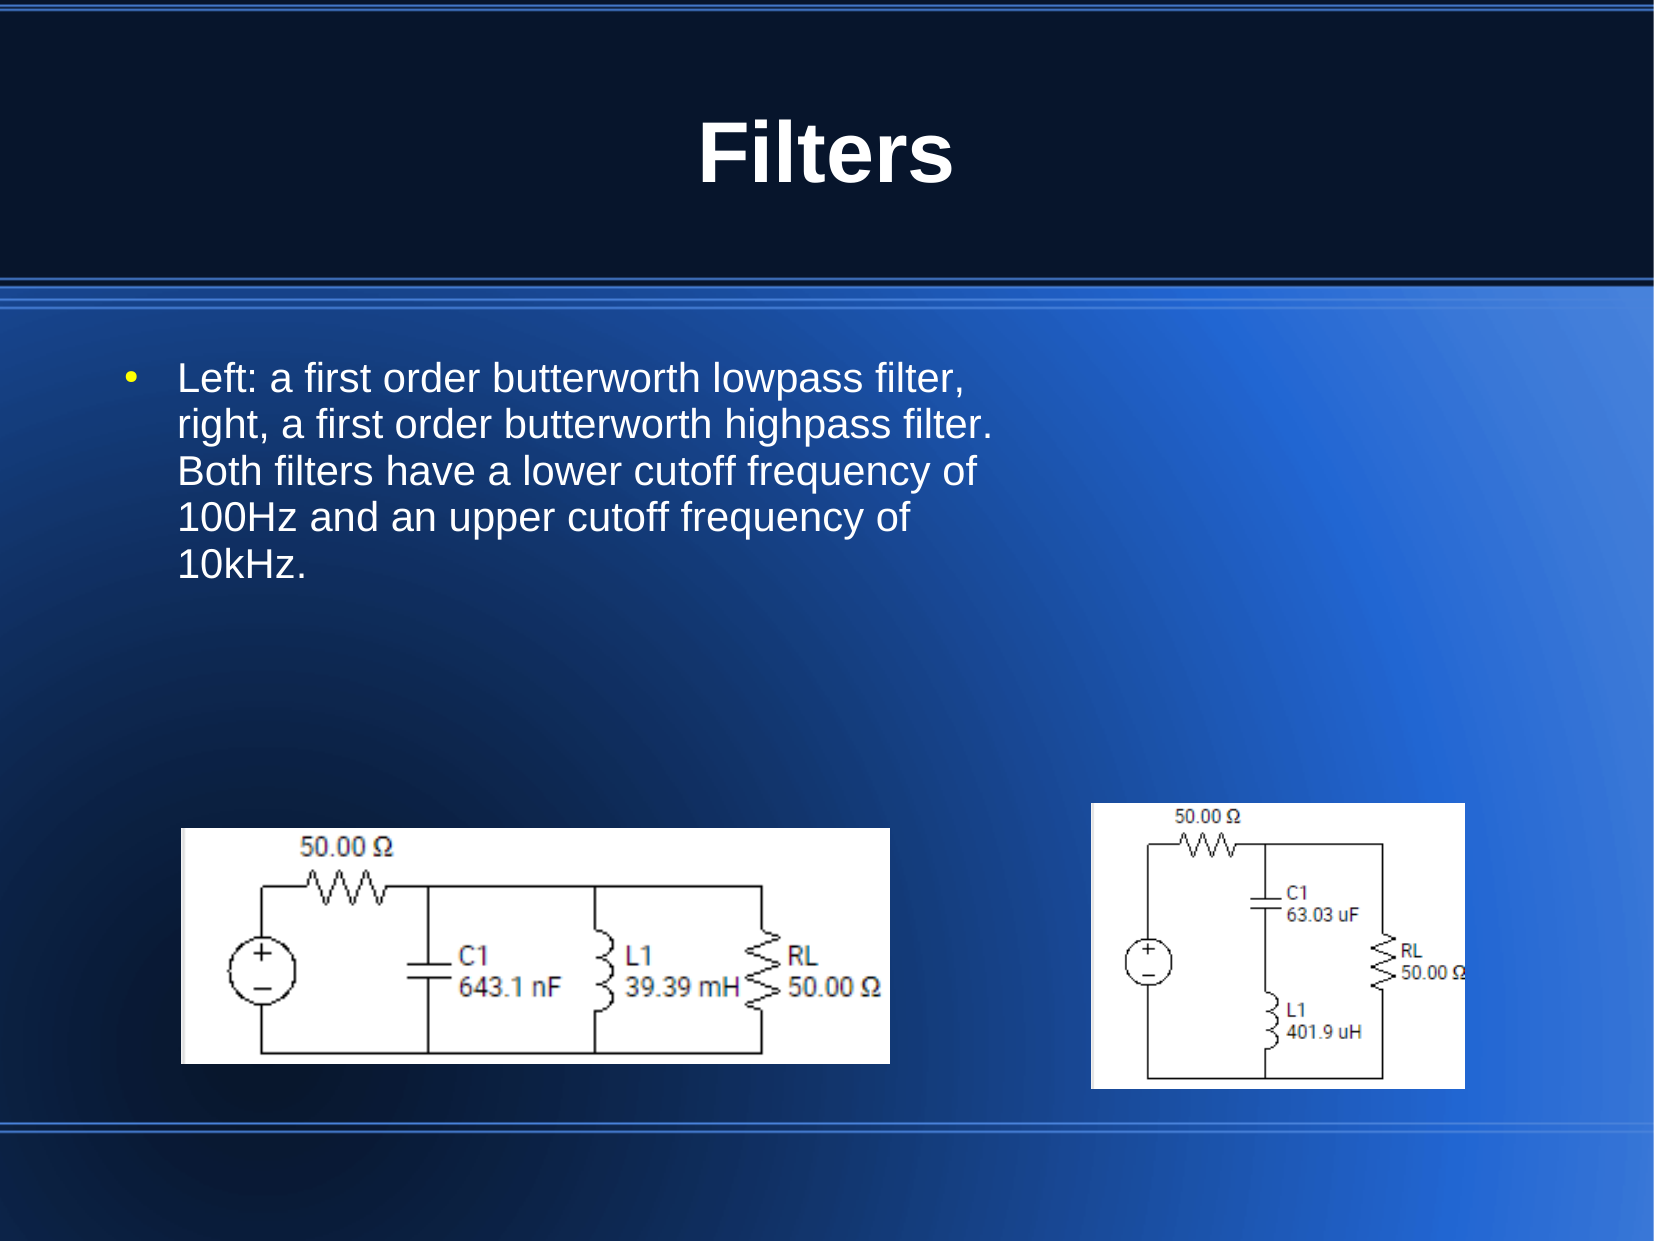

# Filters
Left: a first order butterworth lowpass filter, right, a first order butterworth highpass filter. Both filters have a lower cutoff frequency of 100Hz and an upper cutoff frequency of 10kHz.